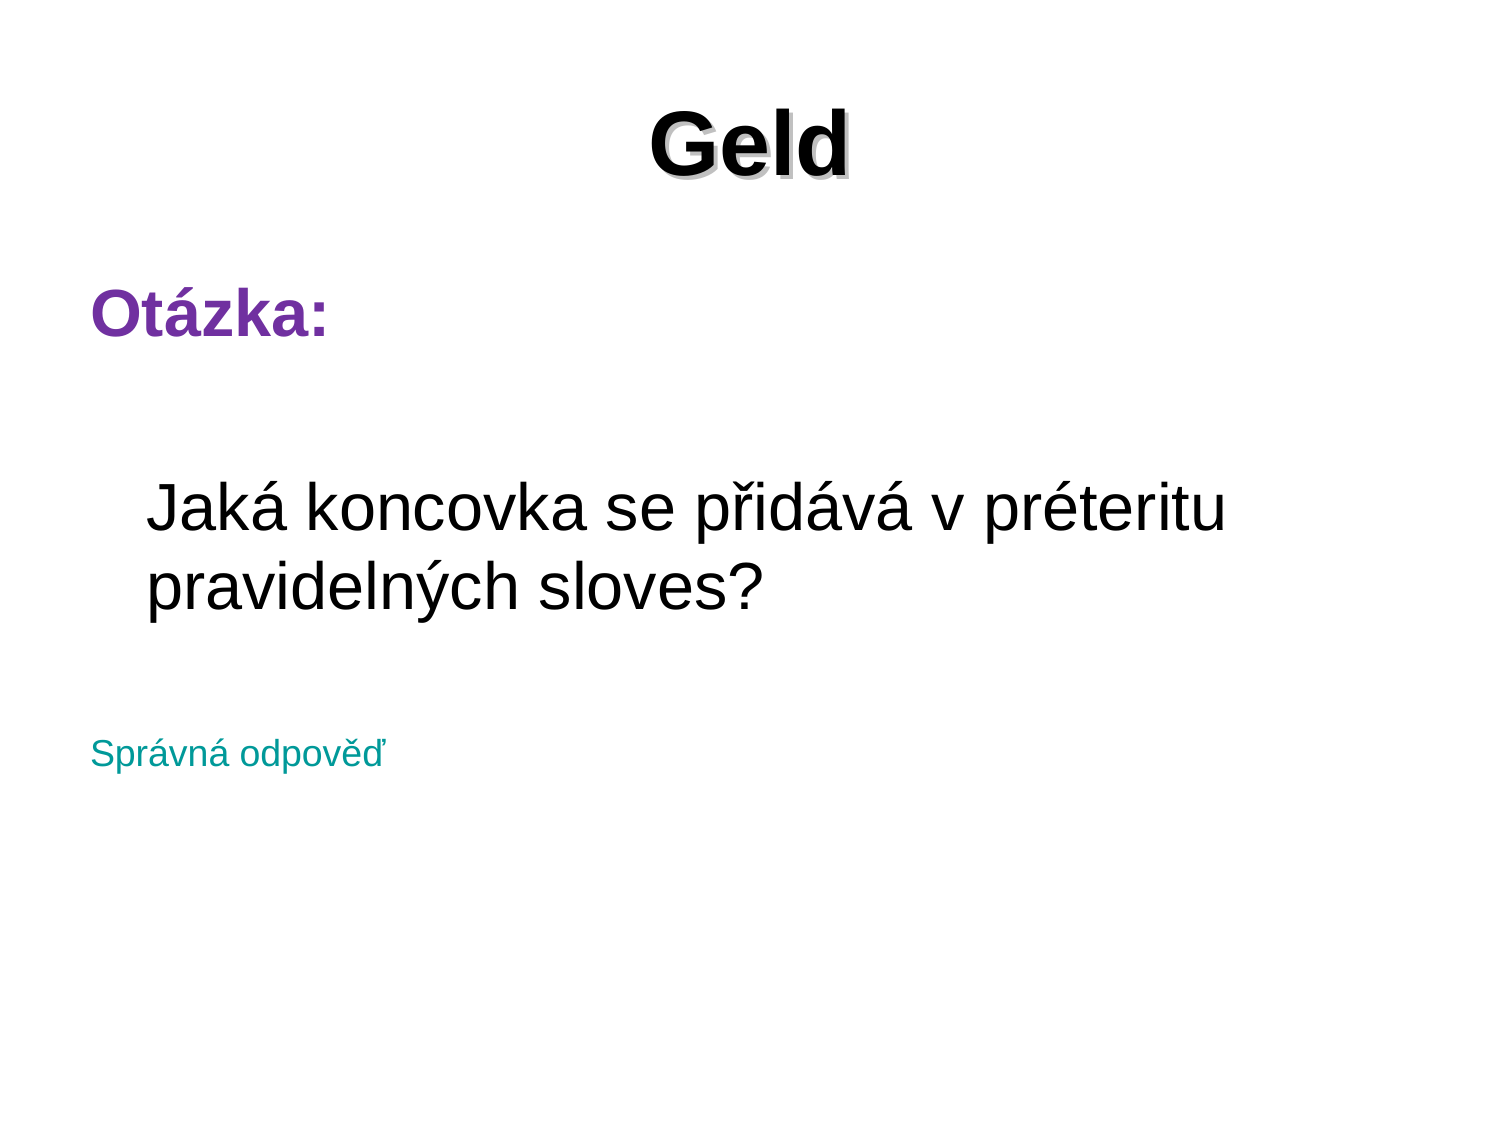

# Geld
Otázka:
	Jaká koncovka se přidává v préteritu pravidelných sloves?
Správná odpověď